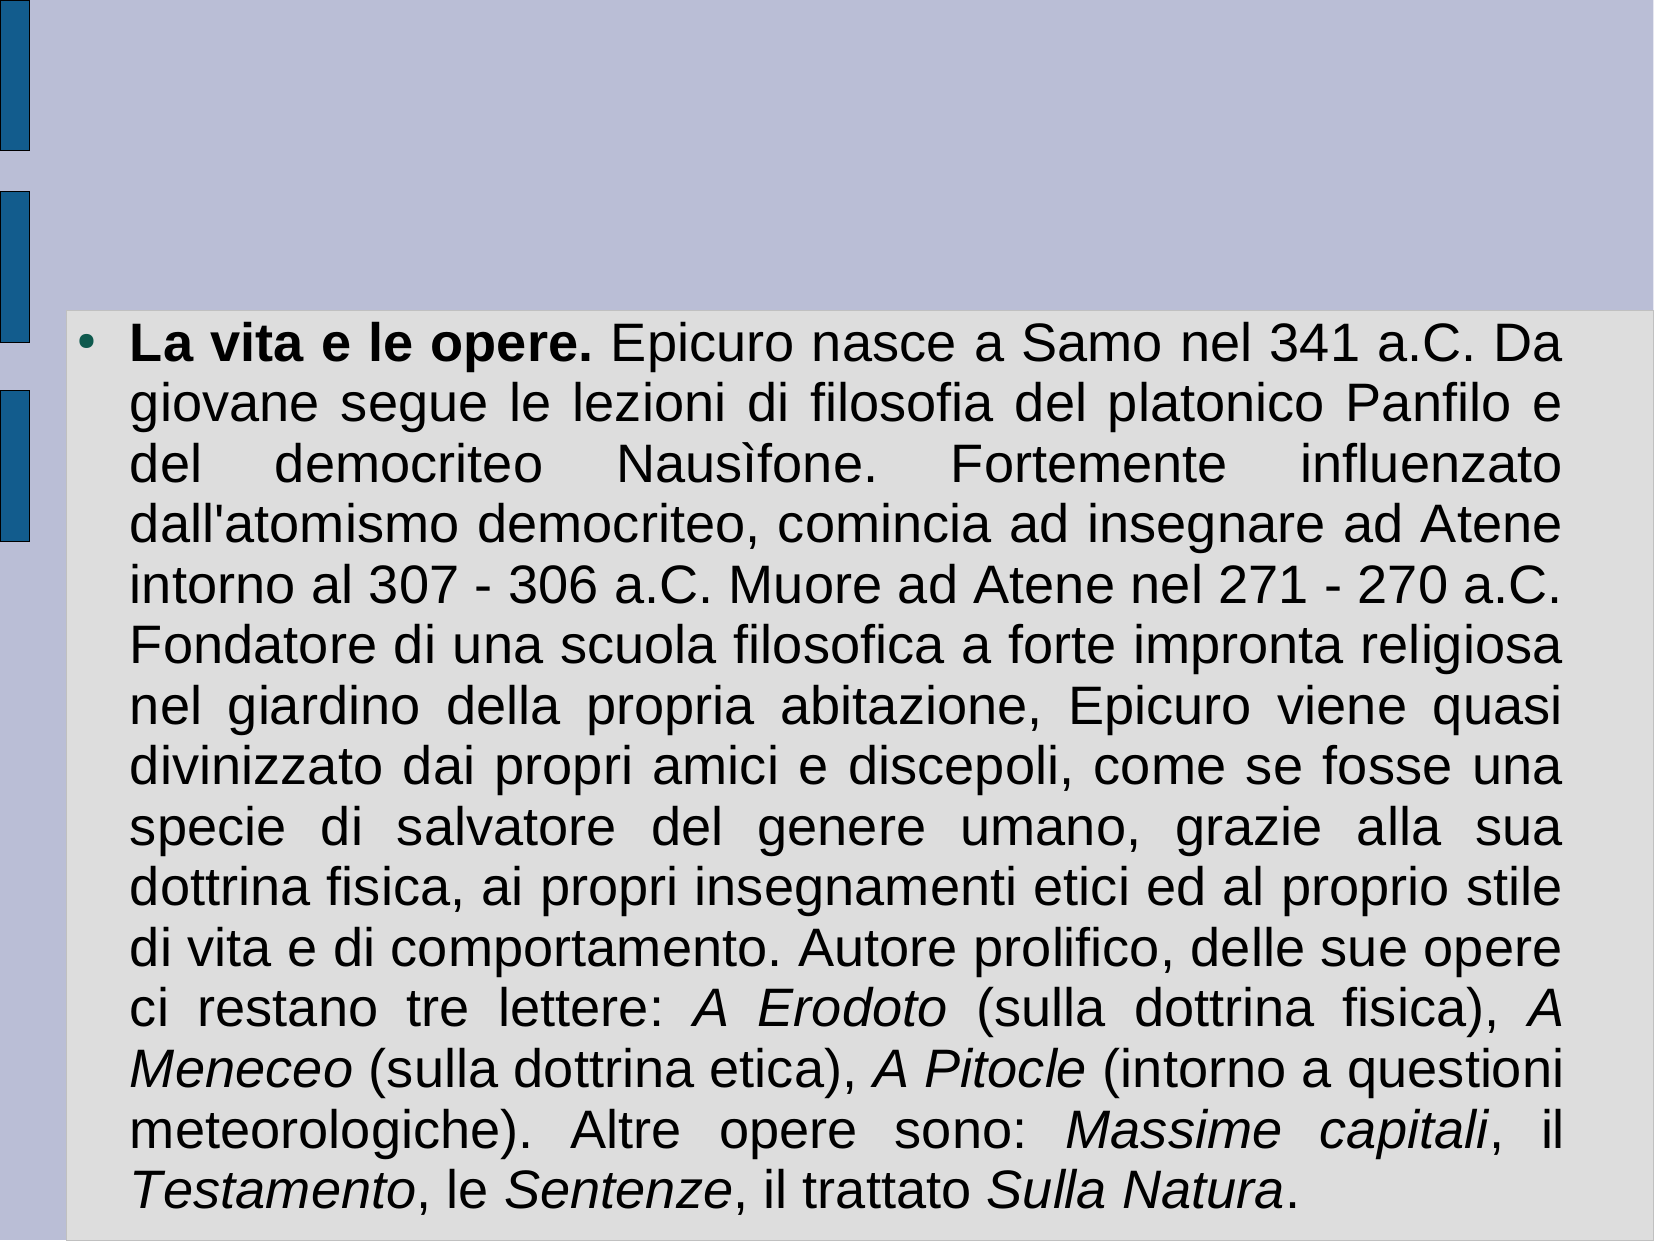

#
La vita e le opere. Epicuro nasce a Samo nel 341 a.C. Da giovane segue le lezioni di filosofia del platonico Panfilo e del democriteo Nausìfone. Fortemente influenzato dall'atomismo democriteo, comincia ad insegnare ad Atene intorno al 307 - 306 a.C. Muore ad Atene nel 271 - 270 a.C. Fondatore di una scuola filosofica a forte impronta religiosa nel giardino della propria abitazione, Epicuro viene quasi divinizzato dai propri amici e discepoli, come se fosse una specie di salvatore del genere umano, grazie alla sua dottrina fisica, ai propri insegnamenti etici ed al proprio stile di vita e di comportamento. Autore prolifico, delle sue opere ci restano tre lettere: A Erodoto (sulla dottrina fisica), A Meneceo (sulla dottrina etica), A Pitocle (intorno a questioni meteorologiche). Altre opere sono: Massime capitali, il Testamento, le Sentenze, il trattato Sulla Natura.